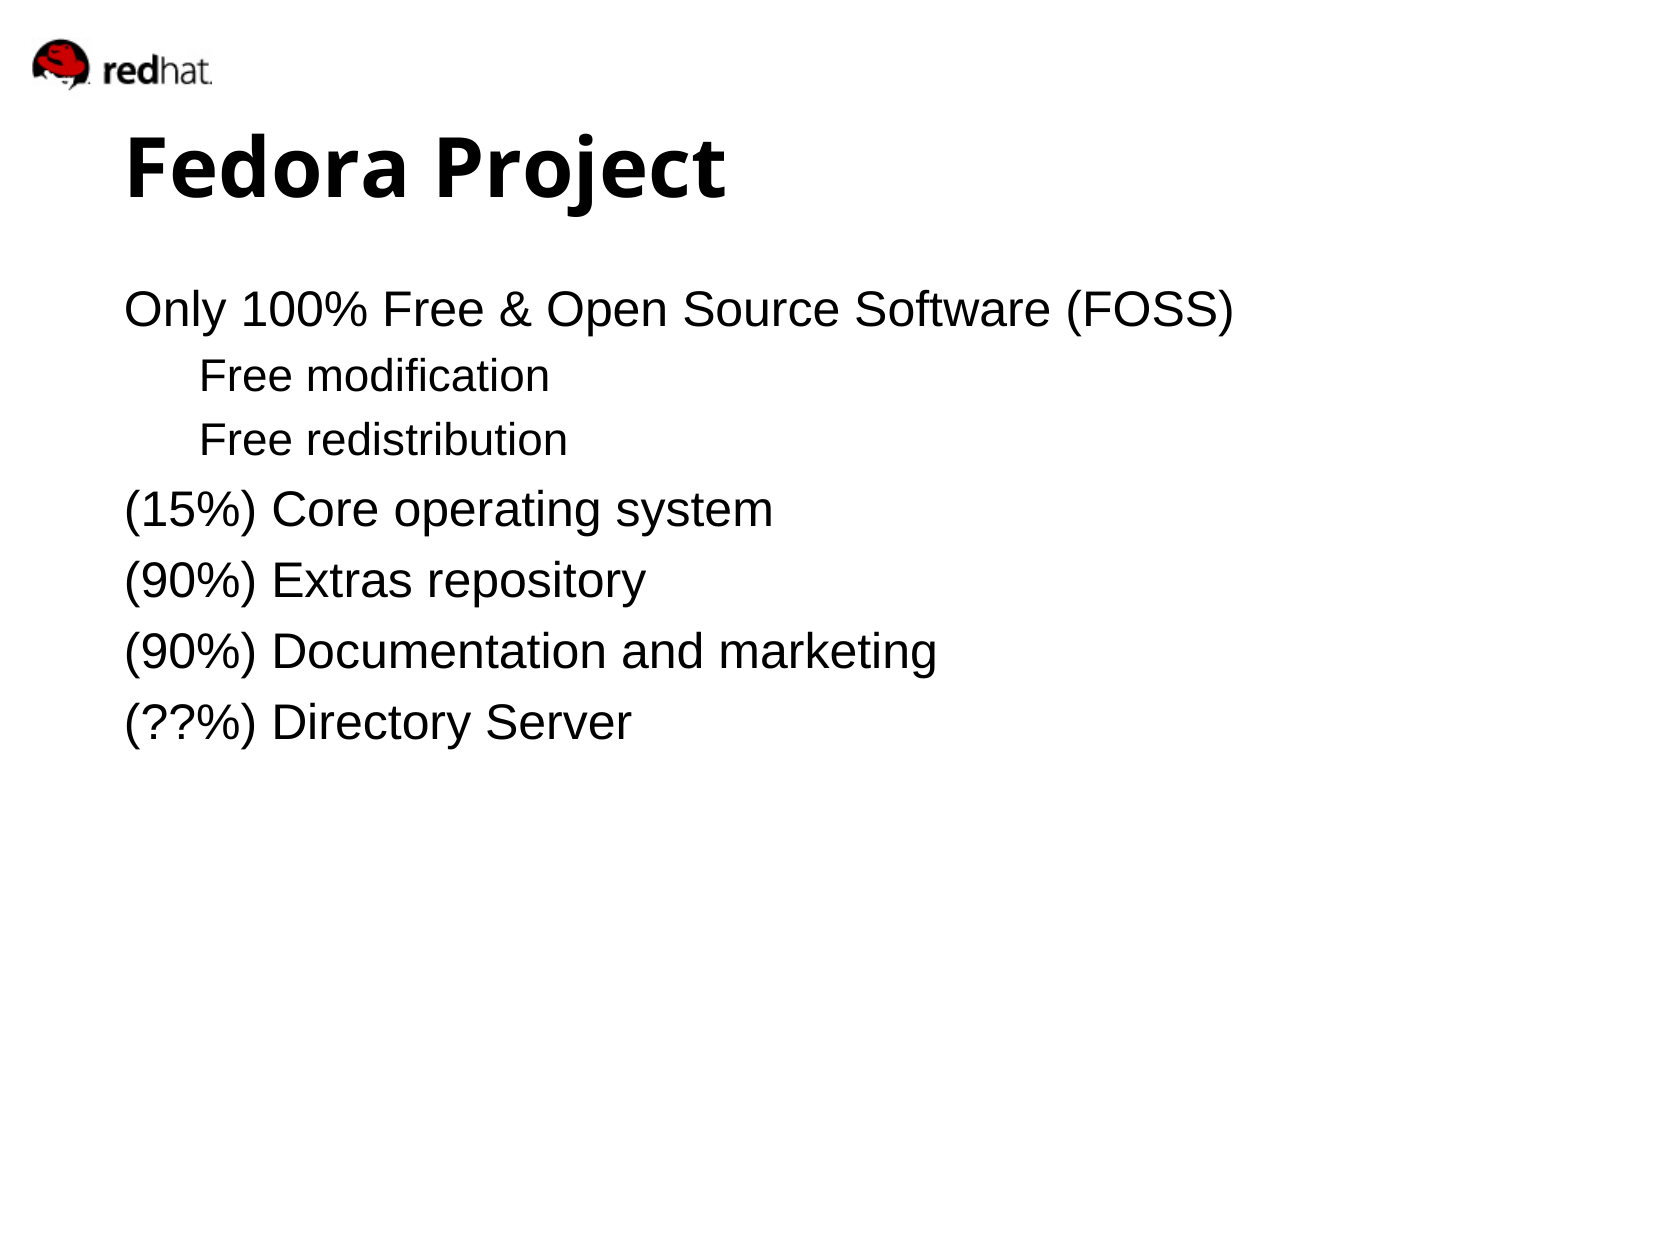

# Fedora Project
Only 100% Free & Open Source Software (FOSS)
Free modification
Free redistribution
(15%) Core operating system
(90%) Extras repository
(90%) Documentation and marketing
(??%) Directory Server